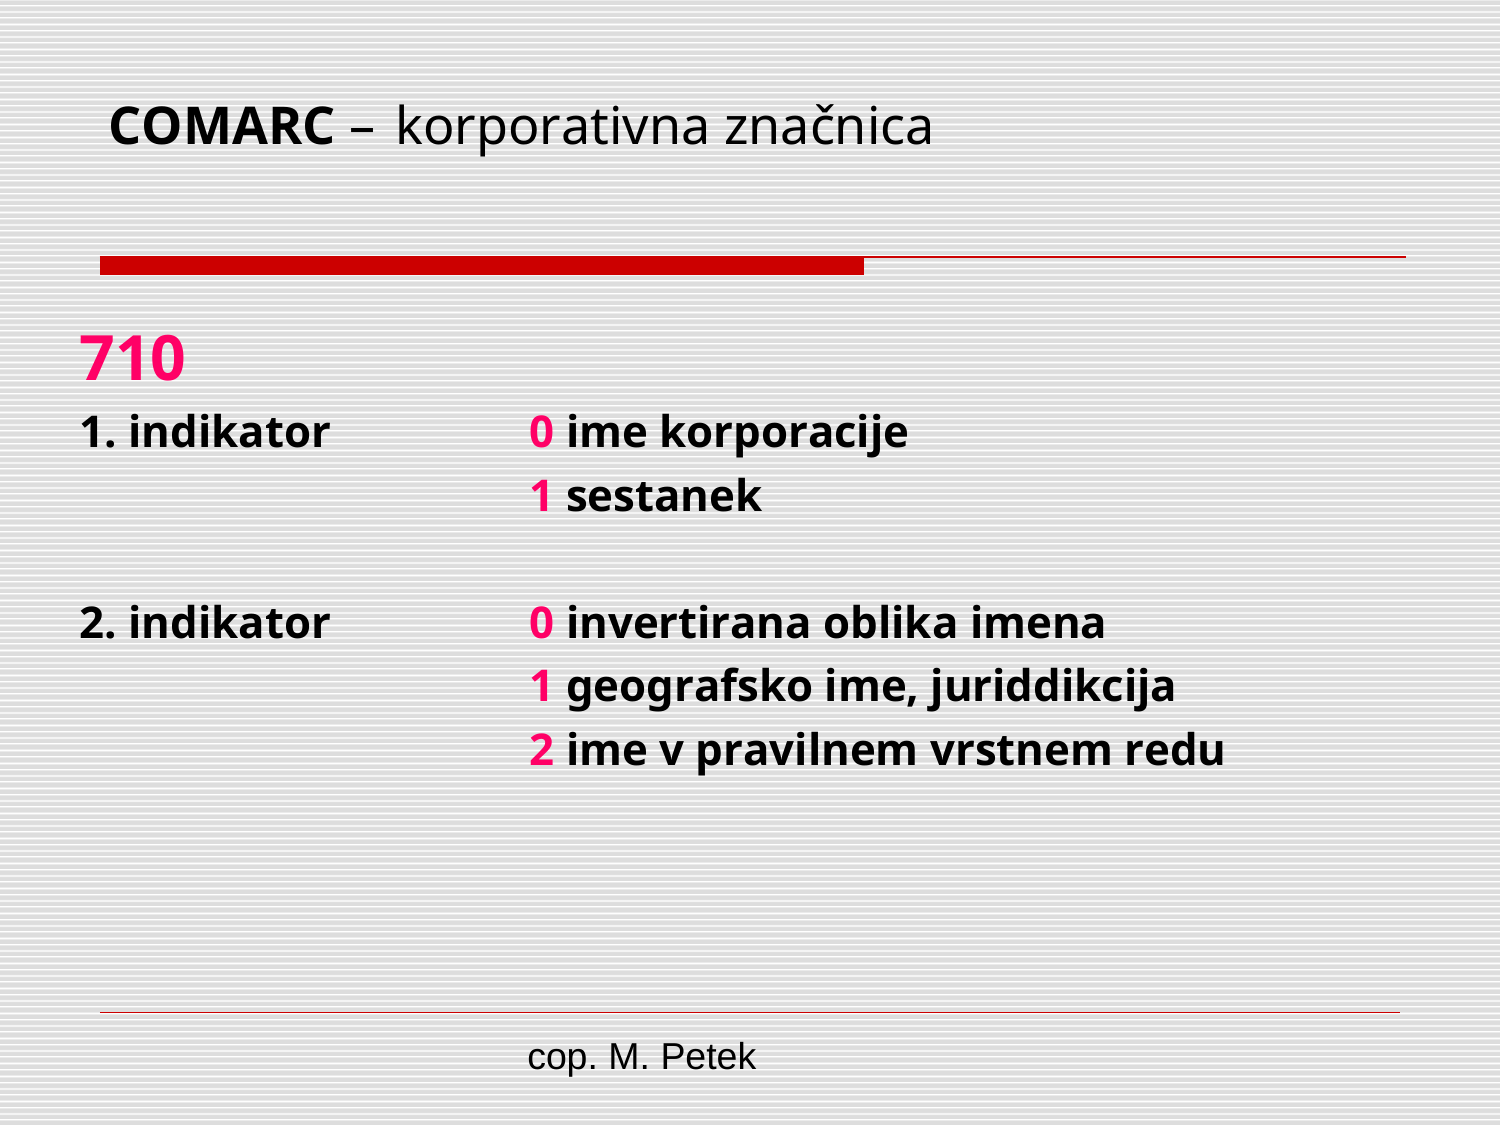

# COMARC – korporativna značnica
710
1. indikator		0 ime korporacije
	 	1 sestanek
2. indikator 		0 invertirana oblika imena
 			1 geografsko ime, juriddikcija
				2 ime v pravilnem vrstnem redu
cop. M. Petek